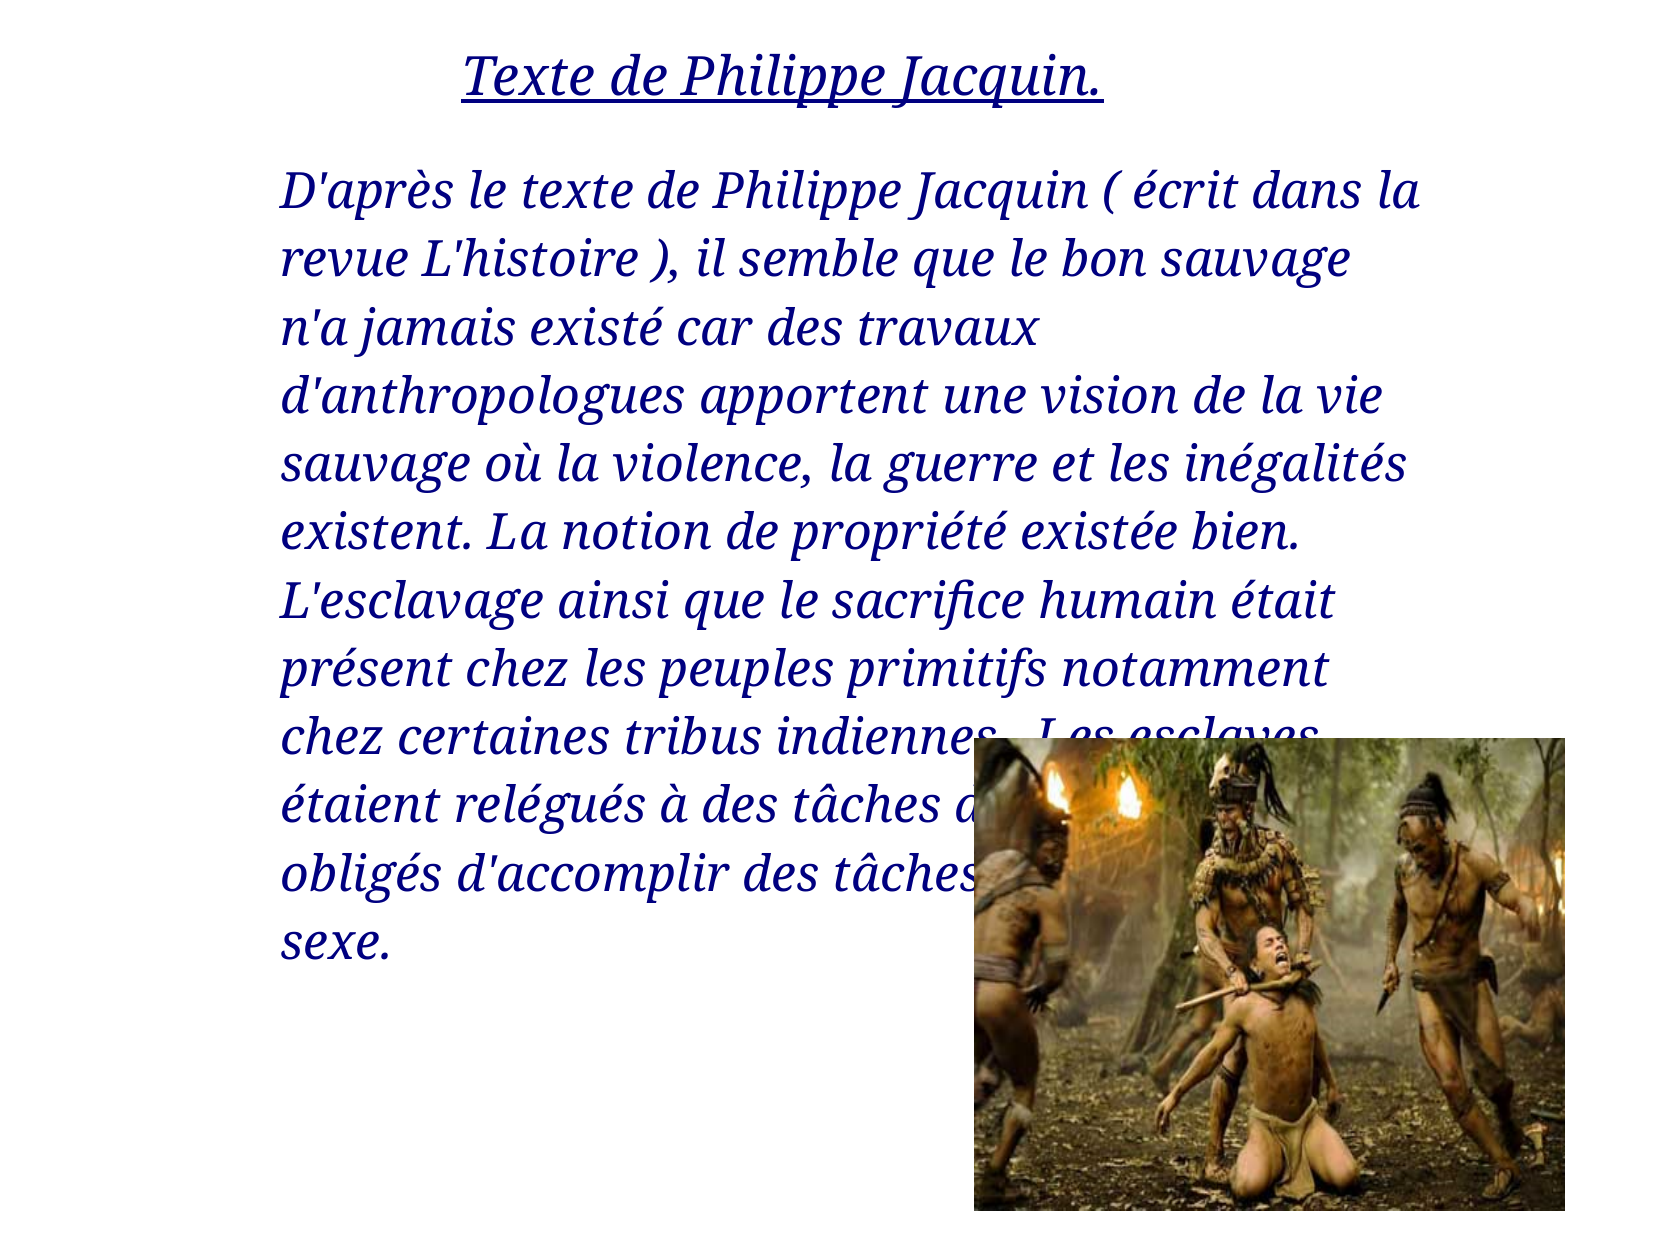

Texte de Philippe Jacquin.
D'après le texte de Philippe Jacquin ( écrit dans la revue L'histoire ), il semble que le bon sauvage n'a jamais existé car des travaux d'anthropologues apportent une vision de la vie sauvage où la violence, la guerre et les inégalités existent. La notion de propriété existée bien. L'esclavage ainsi que le sacrifice humain était présent chez les peuples primitifs notamment chez certaines tribus indiennes . Les esclaves étaient relégués à des tâches dégradantes et obligés d'accomplir des tâches dédiées à l'autre sexe.